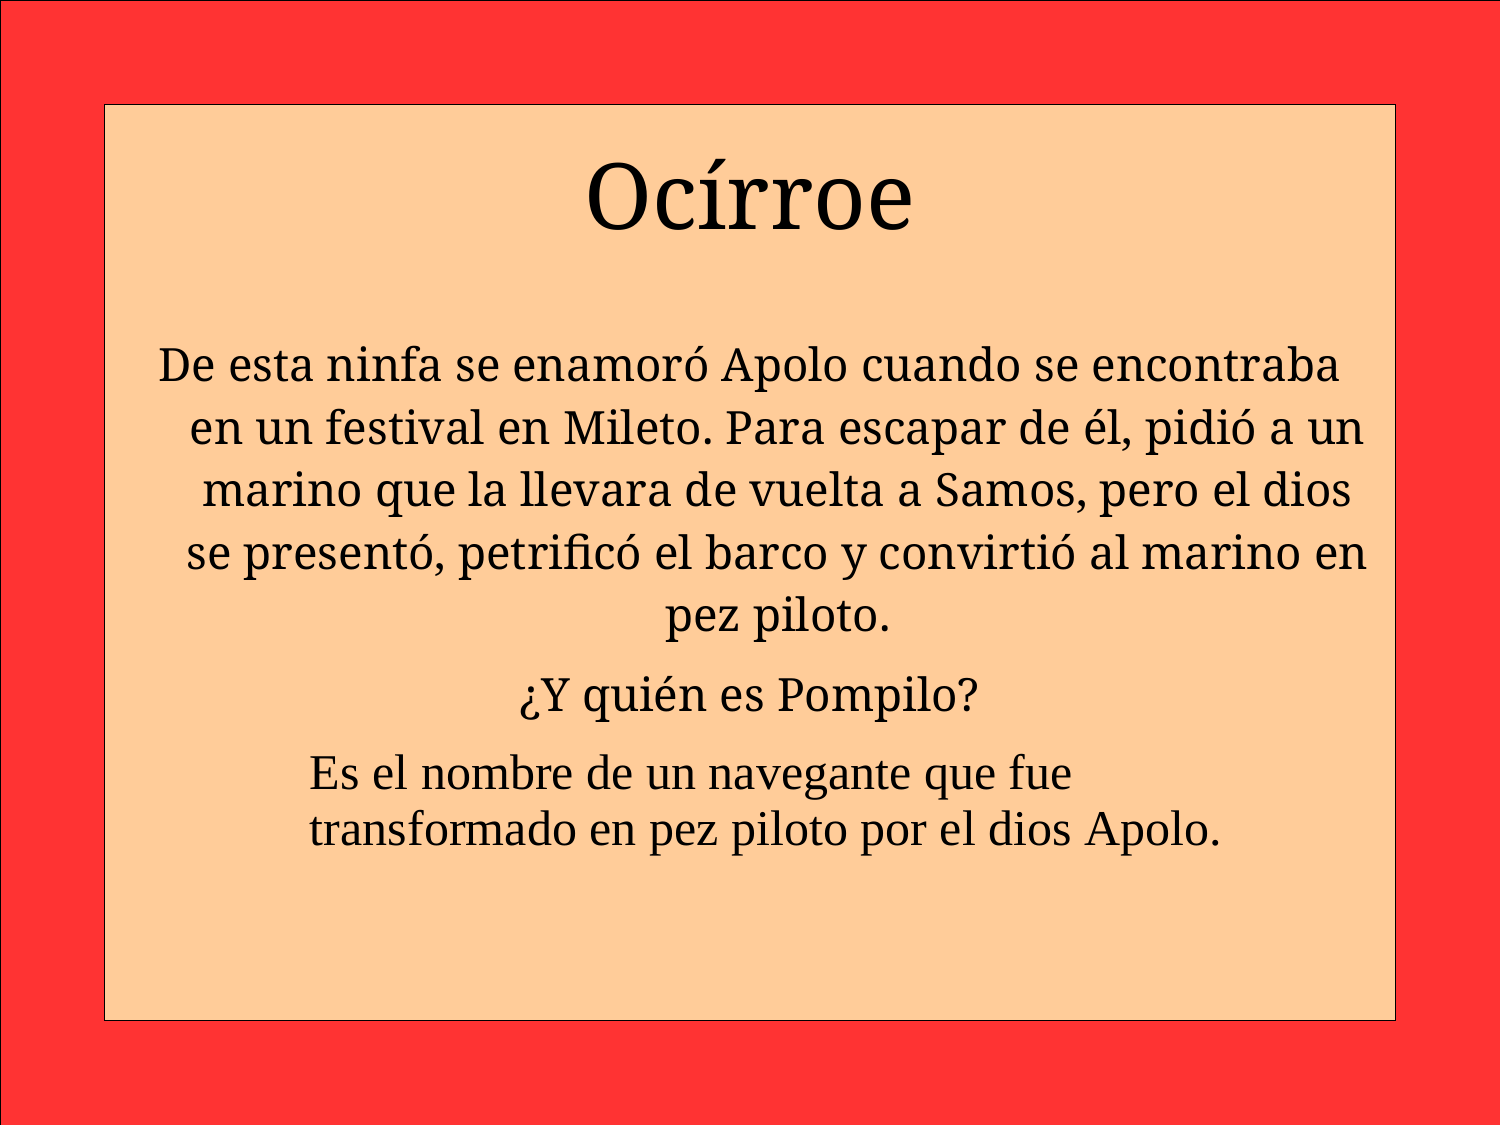

# Ocírroe
De esta ninfa se enamoró Apolo cuando se encontraba en un festival en Mileto. Para escapar de él, pidió a un marino que la llevara de vuelta a Samos, pero el dios se presentó, petrificó el barco y convirtió al marino en pez piloto.
¿Y quién es Pompilo?
Es el nombre de un navegante que fue transformado en pez piloto por el dios Apolo.